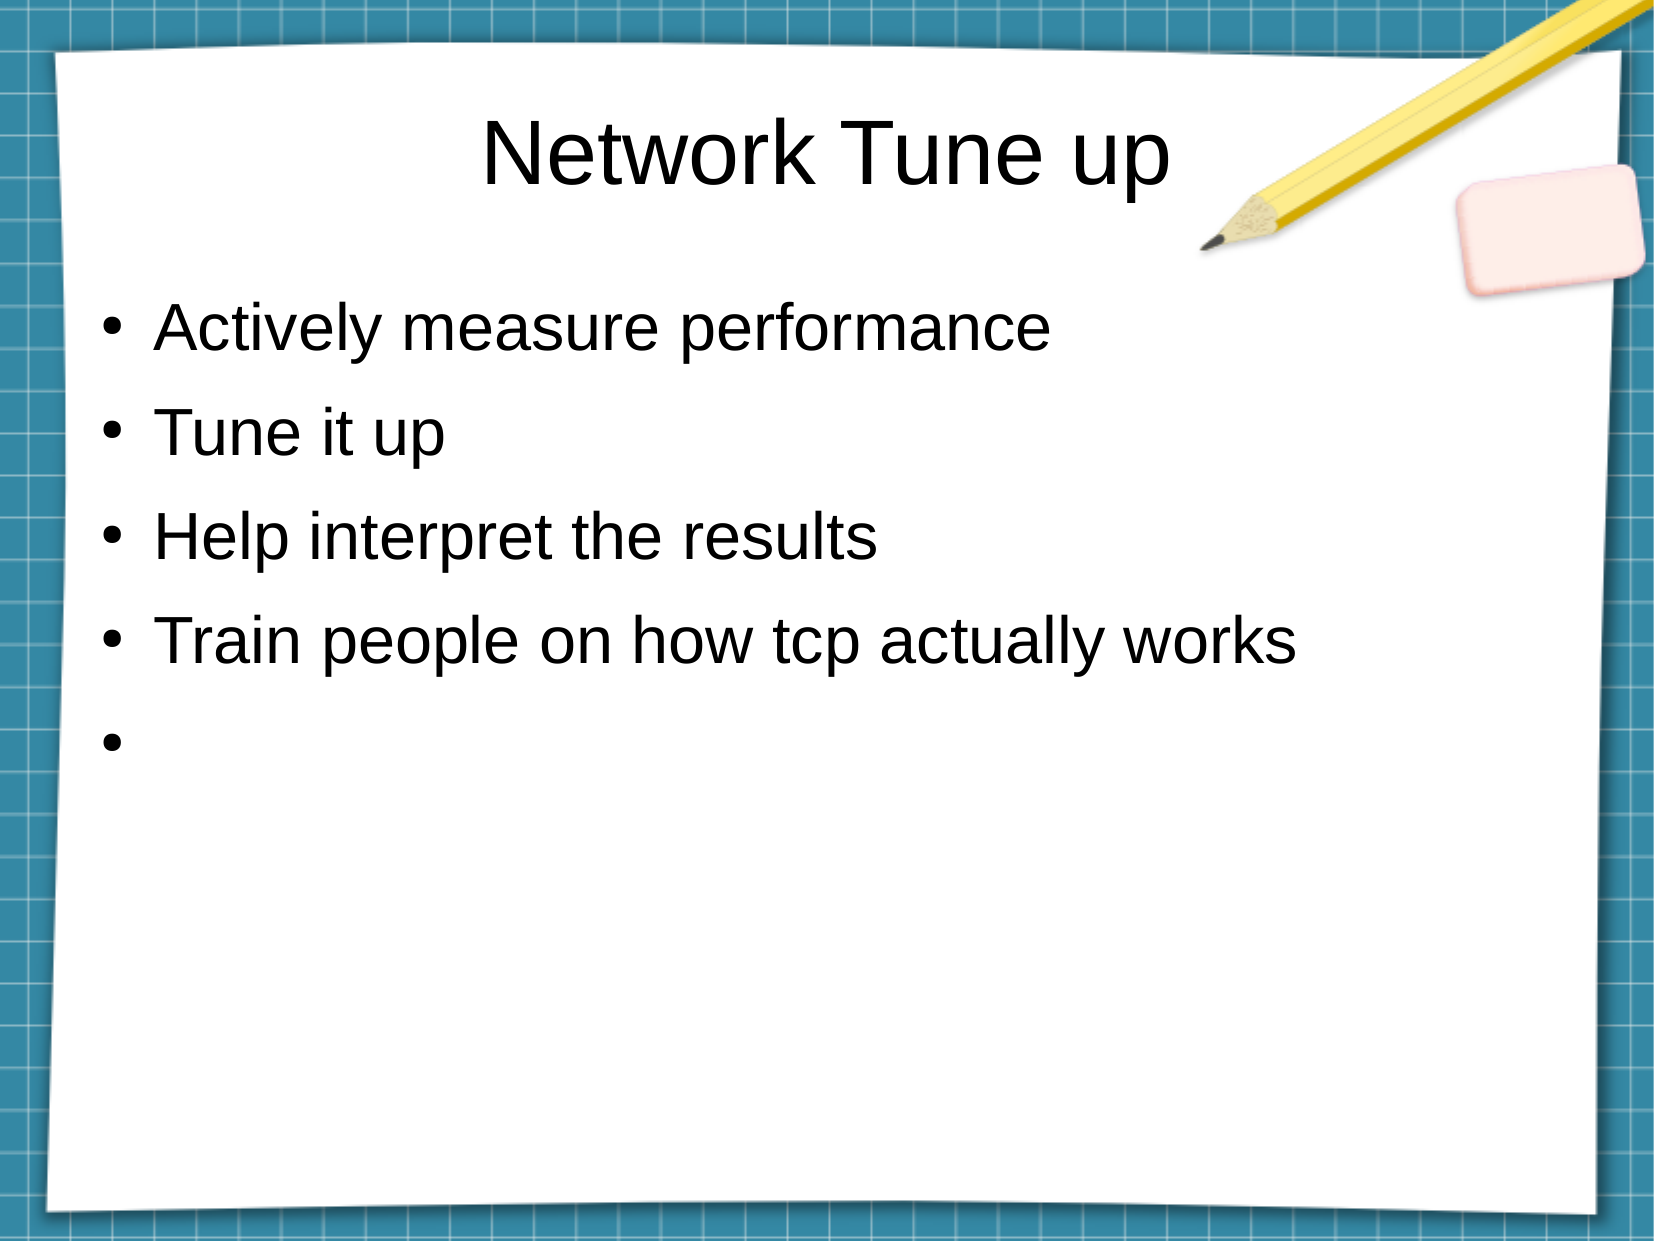

# Network Tune up
Actively measure performance
Tune it up
Help interpret the results
Train people on how tcp actually works